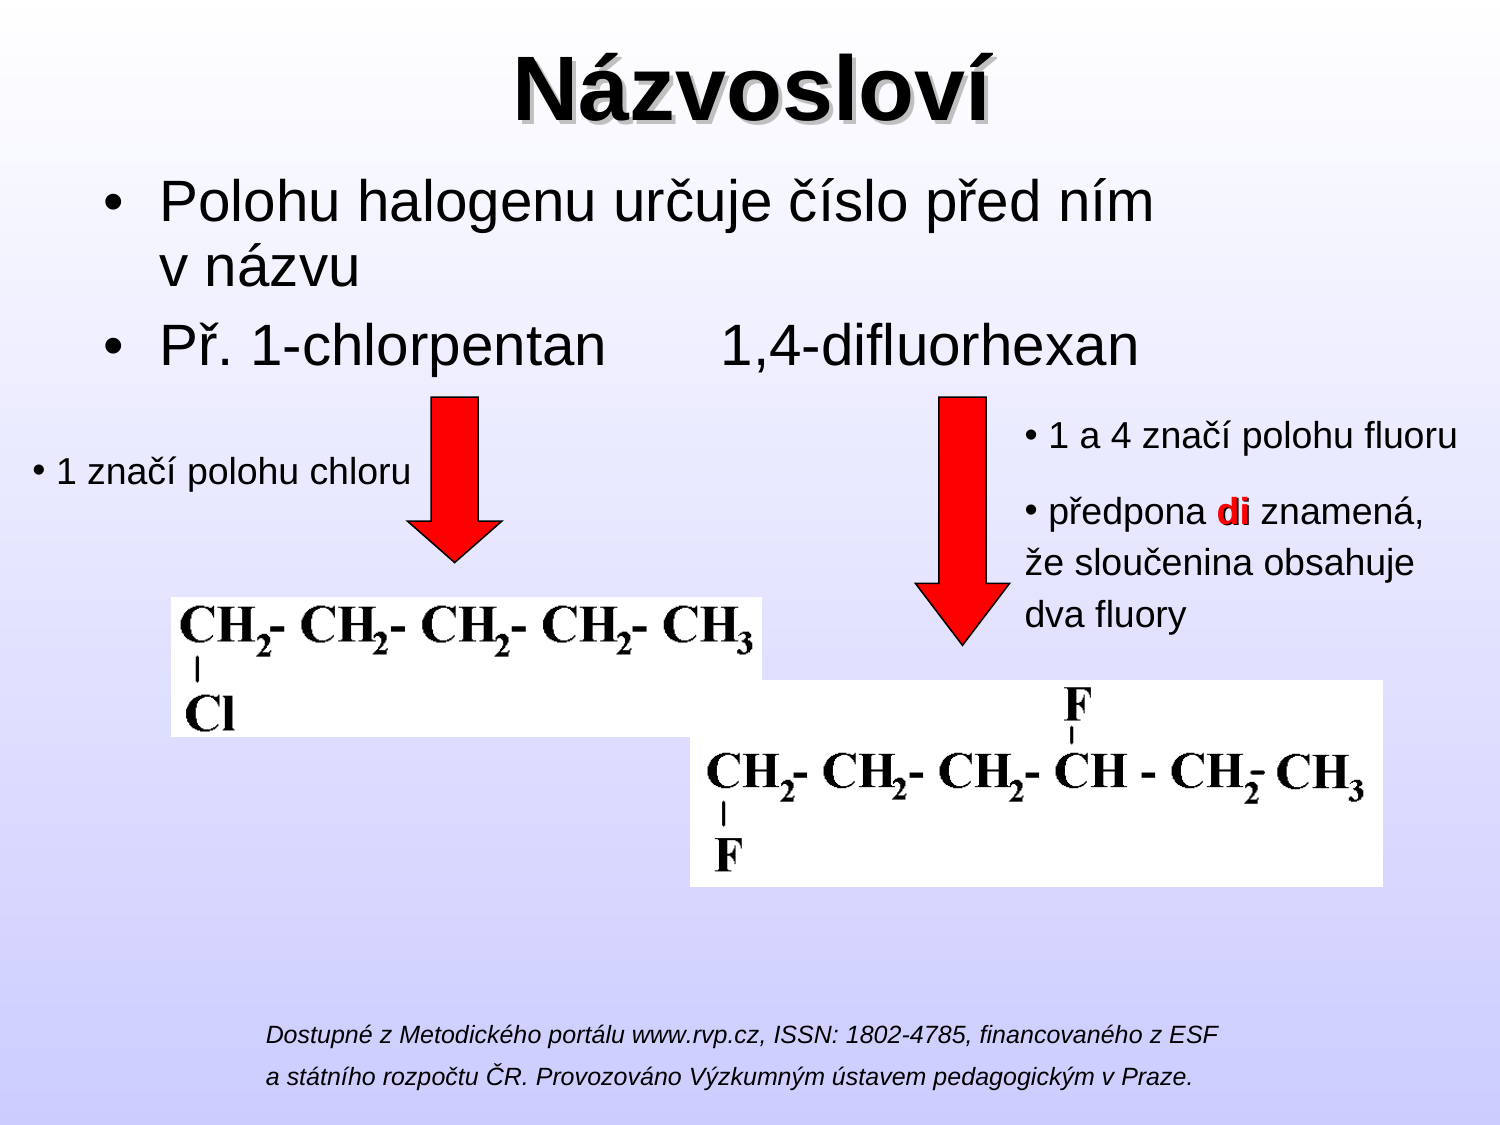

# Názvosloví
Polohu halogenu určuje číslo před ním
v názvu
Př. 1-chlorpentan 1,4-difluorhexan
 1 a 4 značí polohu fluoru
 předpona di znamená, že sloučenina obsahuje dva fluory
 1 značí polohu chloru
Dostupné z Metodického portálu www.rvp.cz, ISSN: 1802-4785, financovaného z ESF
a státního rozpočtu ČR. Provozováno Výzkumným ústavem pedagogickým v Praze.